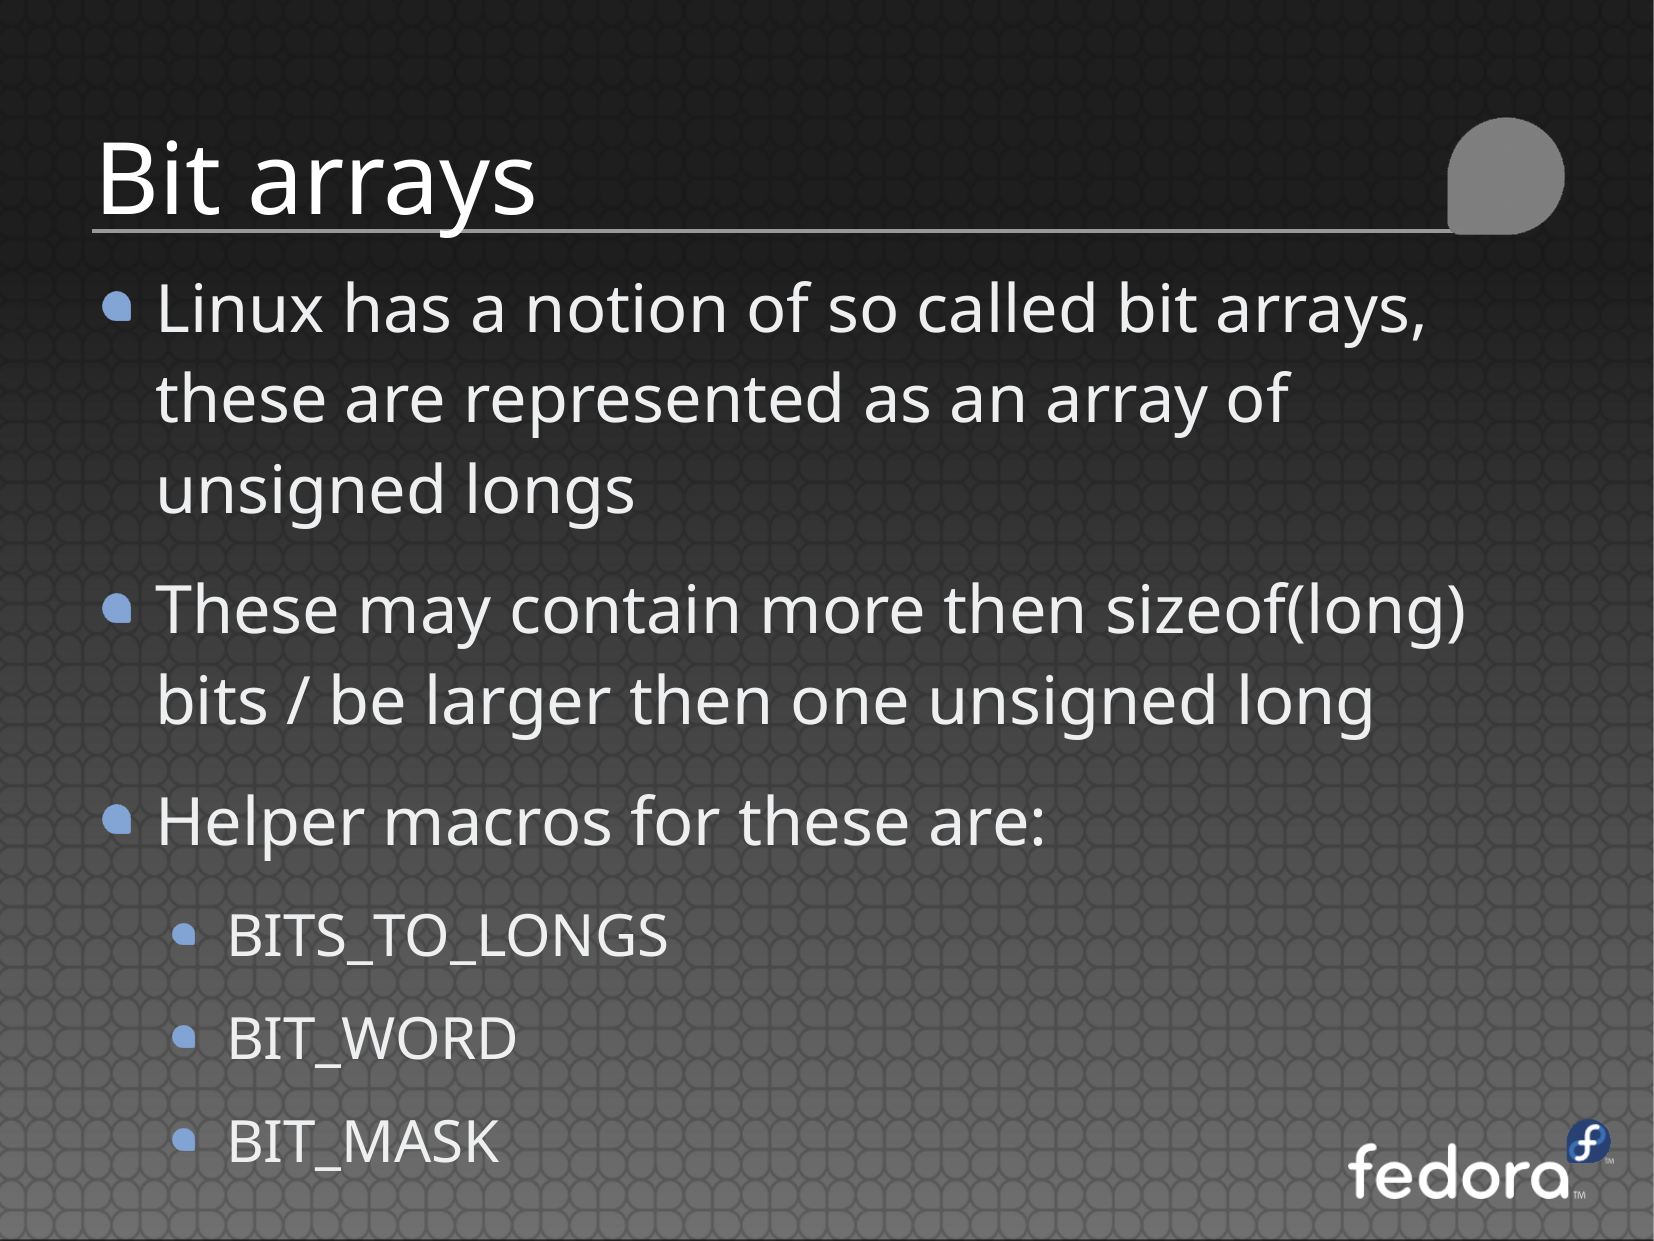

Bit arrays
# Linux has a notion of so called bit arrays, these are represented as an array of unsigned longs
These may contain more then sizeof(long) bits / be larger then one unsigned long
Helper macros for these are:
BITS_TO_LONGS
BIT_WORD
BIT_MASK